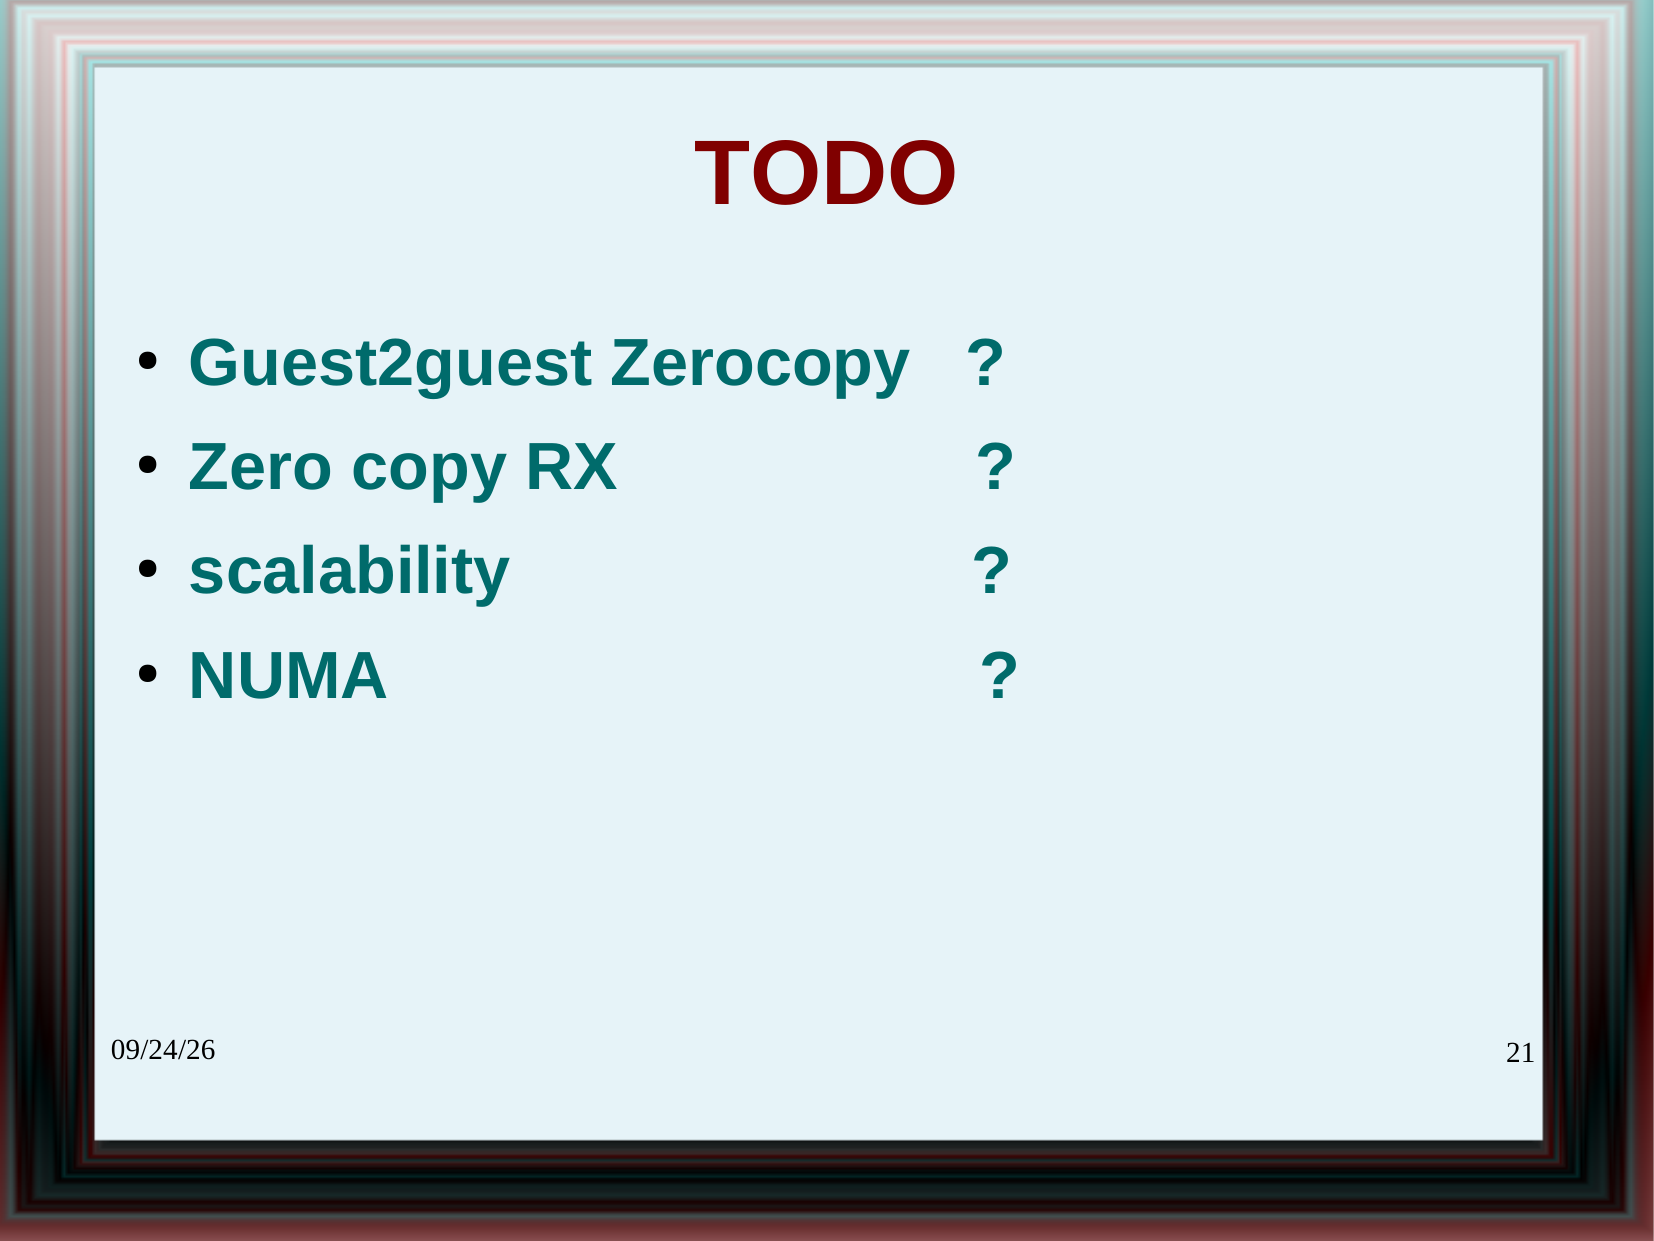

# TODO
Guest2guest Zerocopy ?
Zero copy RX					 ?
scalability ?
NUMA ?
21